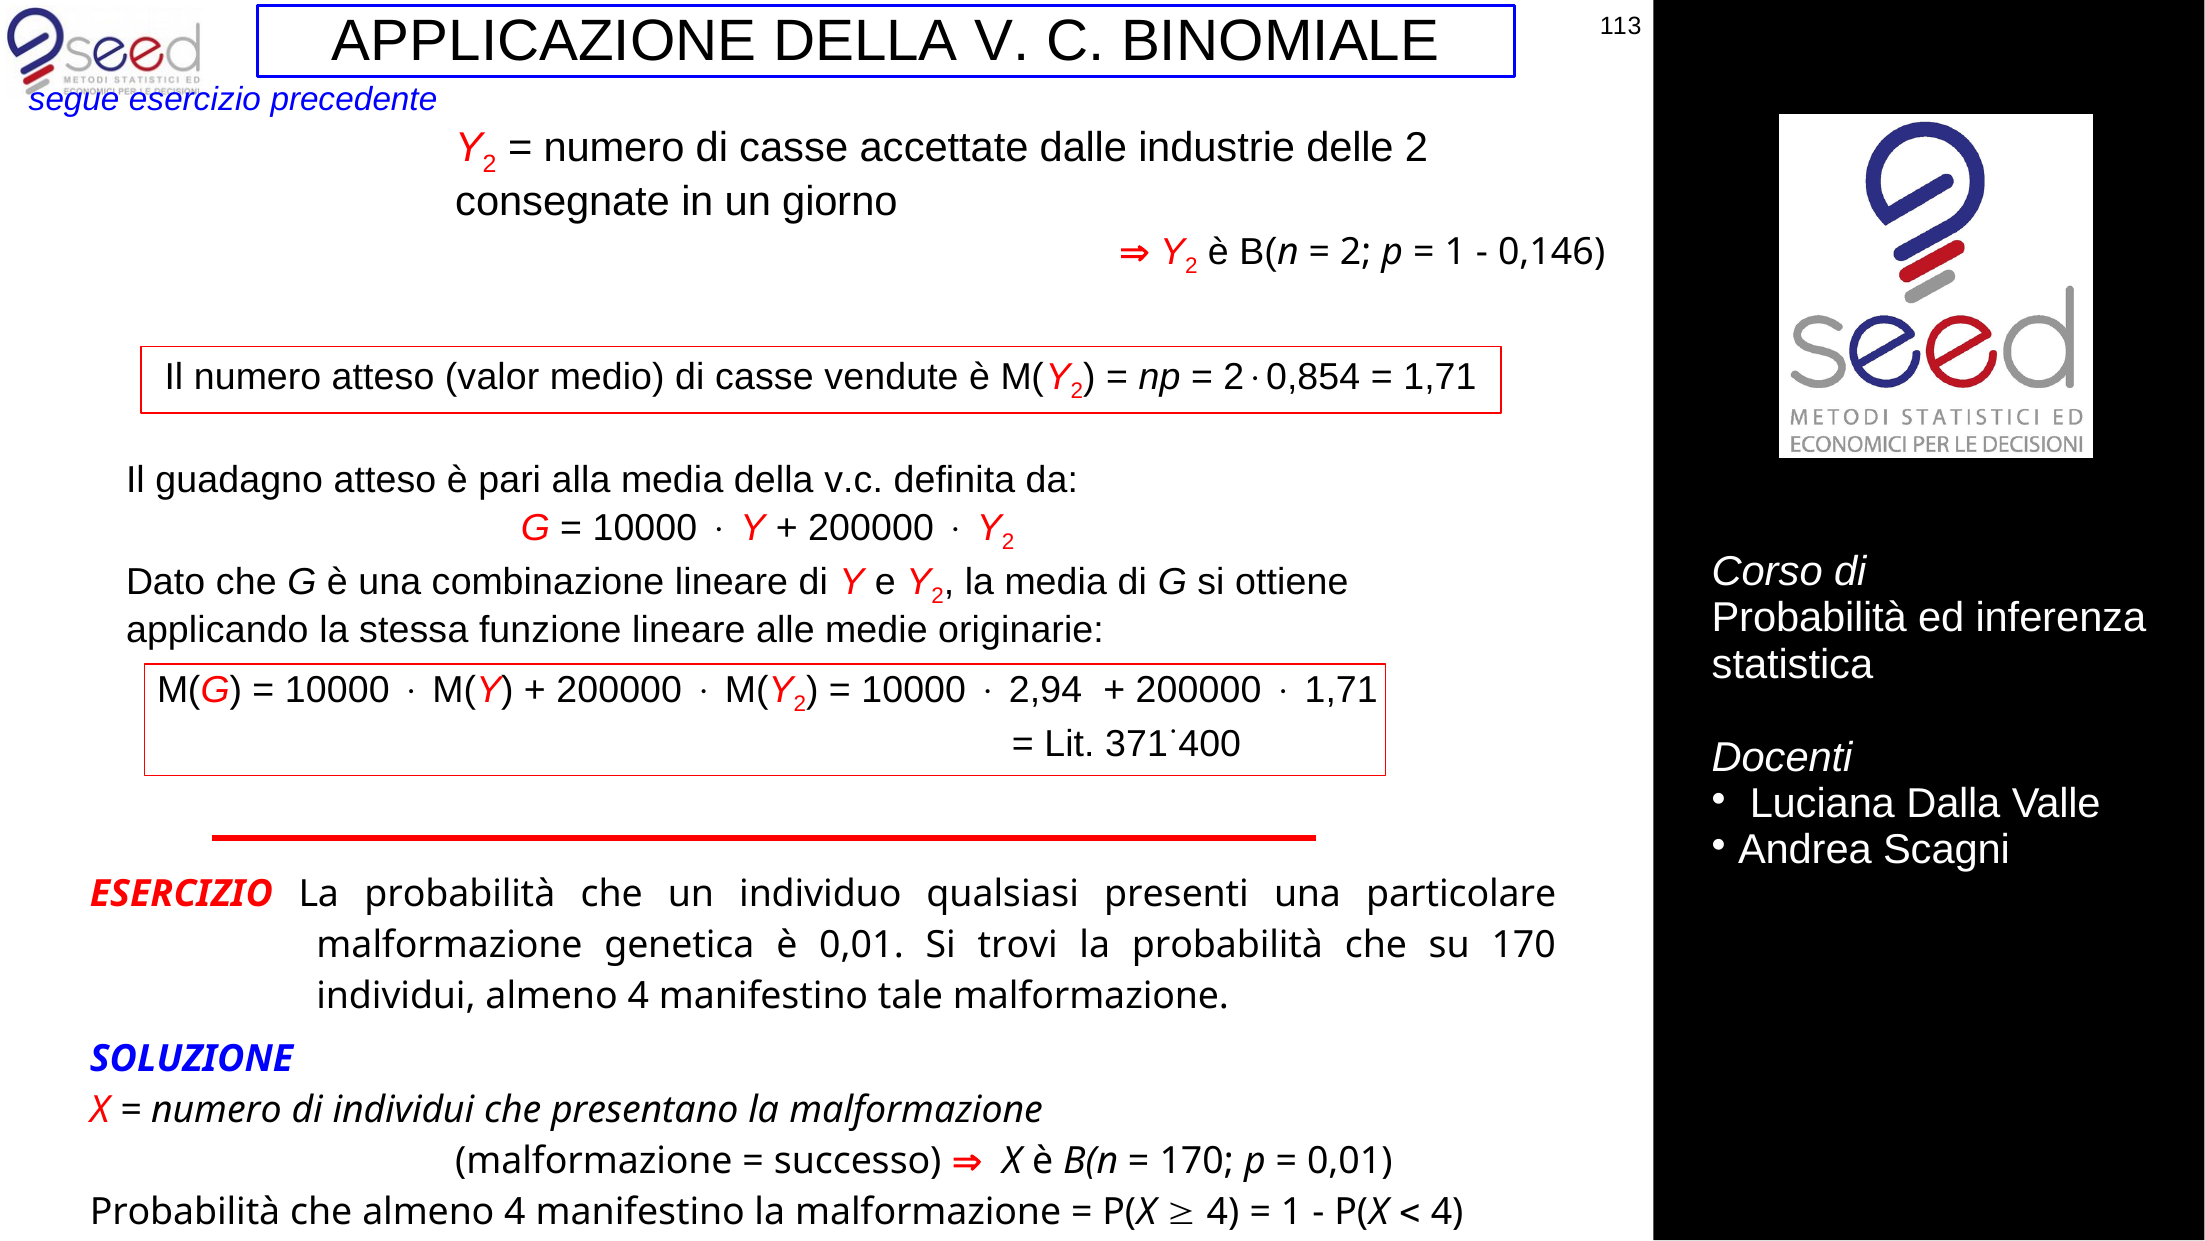

APPLICAZIONE DELLA V. C. BINOMIALE
segue esercizio precedente
Y2 = numero di casse accettate dalle industrie delle 2 consegnate in un giorno
									⇒ Y2 è B(n = 2; p = 1 - 0,146)
Il numero atteso (valor medio) di casse vendute è M(Y2) = np = 2⋅0,854 = 1,71
Il guadagno atteso è pari alla media della v.c. definita da:
G = 10000 ⋅ Y + 200000 ⋅ Y2
Dato che G è una combinazione lineare di Y e Y2, la media di G si ottiene applicando la stessa funzione lineare alle medie originarie:
M(G) = 10000 ⋅ M(Y) + 200000 ⋅ M(Y2) = 10000 ⋅ 2,94 + 200000 ⋅ 1,71
												= Lit. 371˙400
ESERCIZIO La probabilità che un individuo qualsiasi presenti una particolare malformazione genetica è 0,01. Si trovi la probabilità che su 170 individui, almeno 4 manifestino tale malformazione.
SOLUZIONE
X = numero di individui che presentano la malformazione
				 (malformazione = successo) ⇒ X è B(n = 170; p = 0,01)
Probabilità che almeno 4 manifestino la malformazione = P(X ≥ 4) = 1 - P(X < 4)